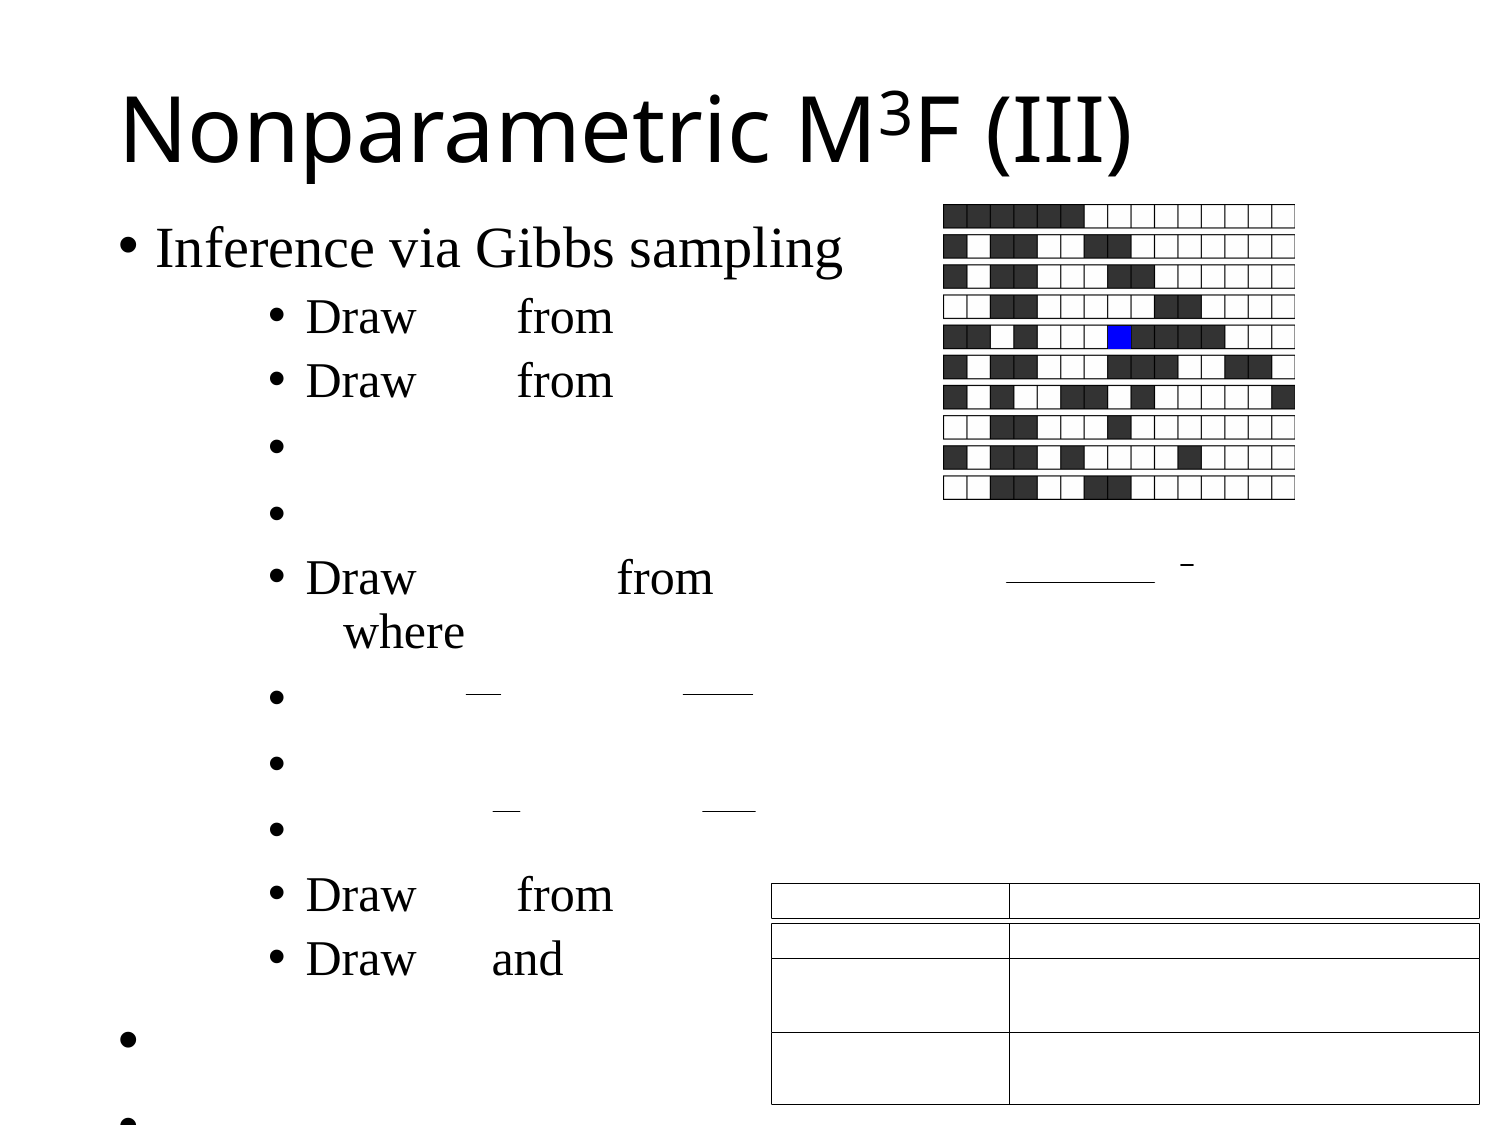

Nonparametric M3F (III)
Inference via Gibbs sampling
Draw from
Draw from
Draw from
where
Draw from
Draw and